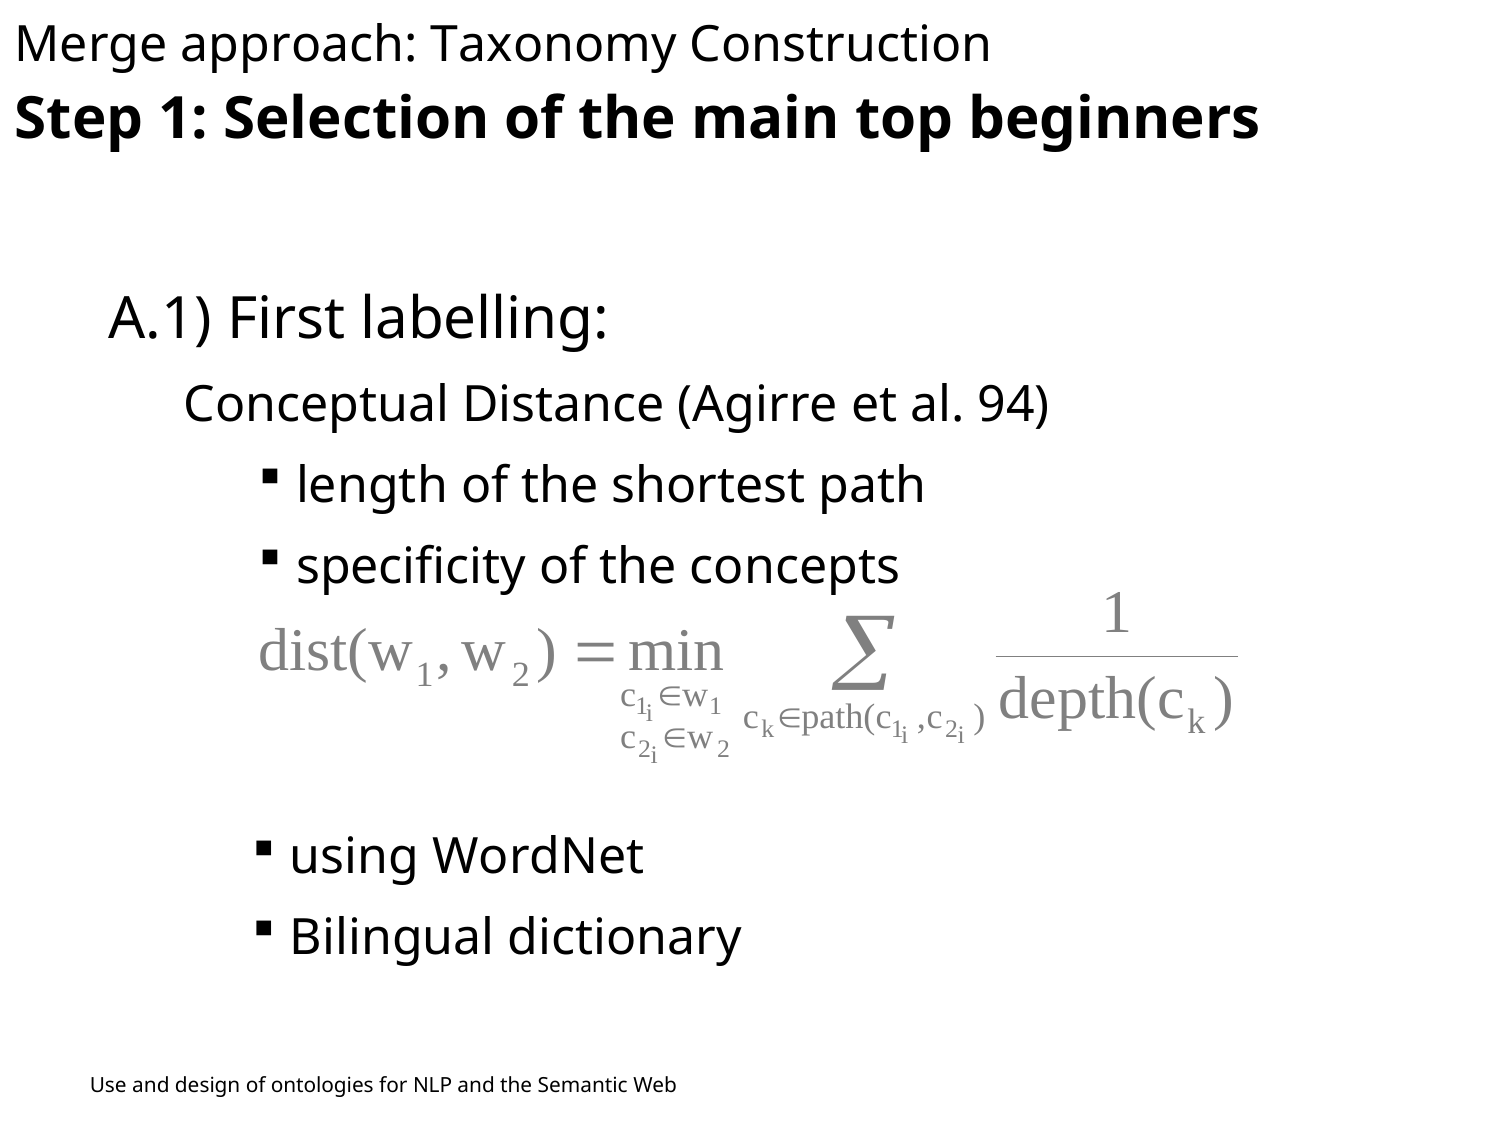

Merge approach: Taxonomy Construction
Step 1: Selection of the main top beginners
# A.1) First labelling:
Conceptual Distance (Agirre et al. 94)
length of the shortest path
specificity of the concepts
using WordNet
Bilingual dictionary